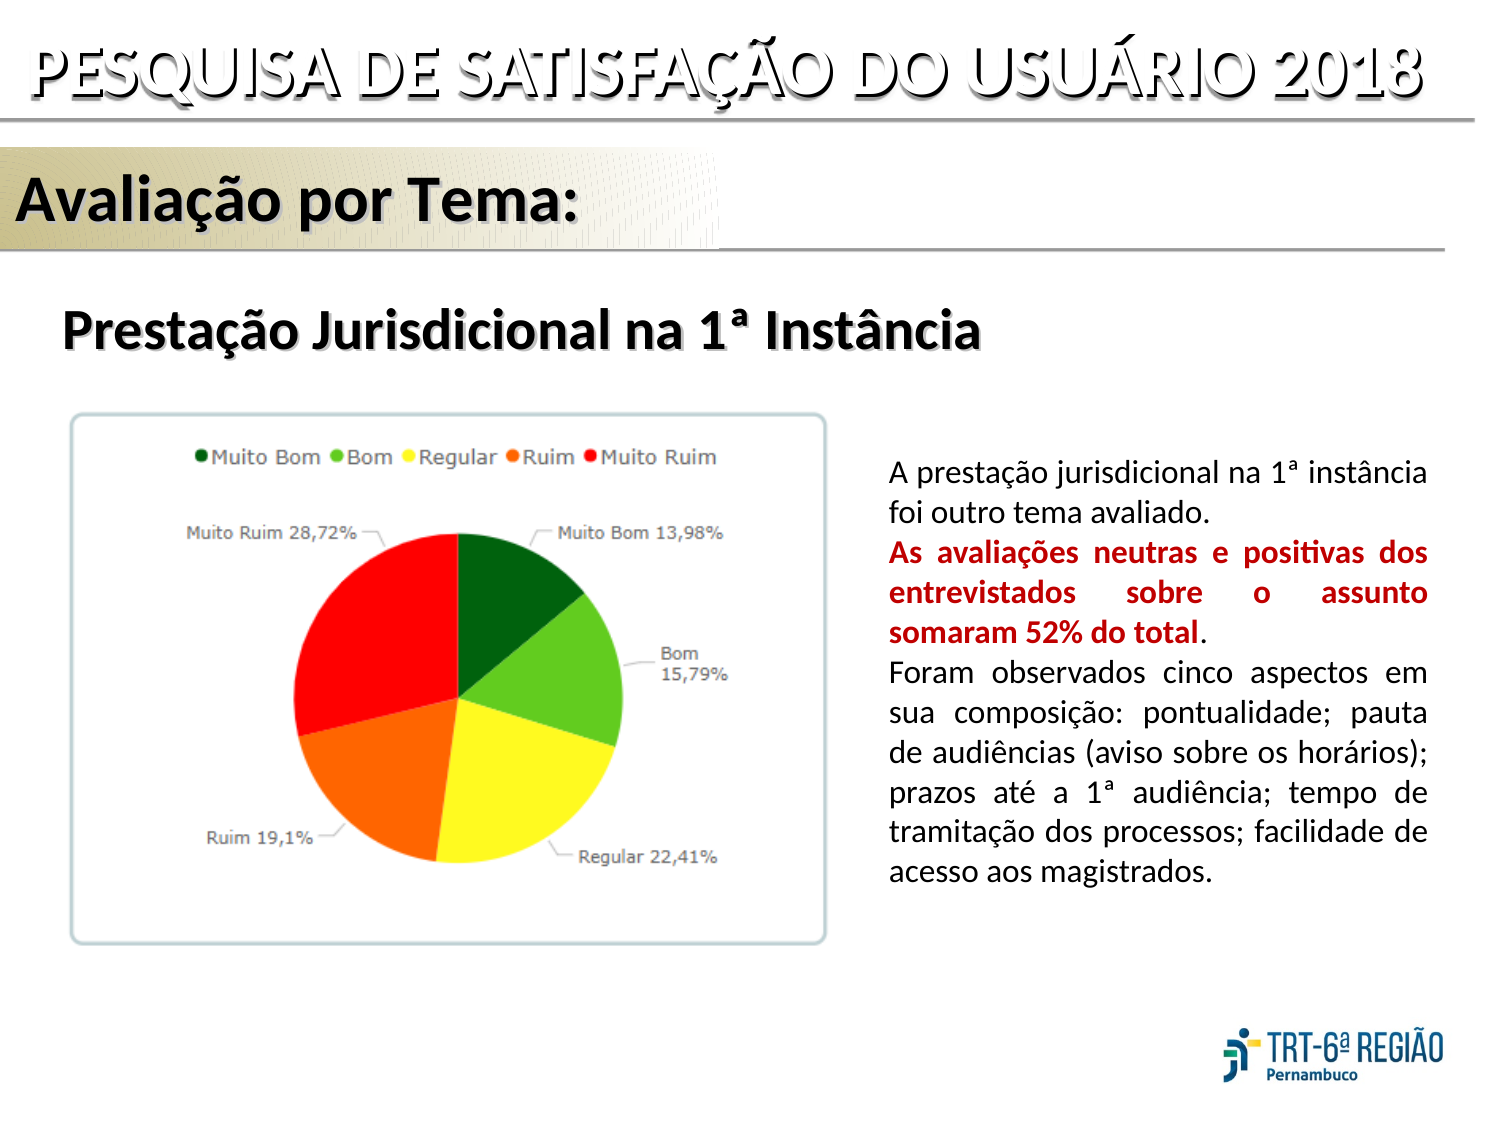

PESQUISA DE SATISFAÇÃO DO USUÁRIO 2018
Avaliação por Tema:
Prestação Jurisdicional na 1ª Instância
A prestação jurisdicional na 1ª instância foi outro tema avaliado.
As avaliações neutras e positivas dos entrevistados sobre o assunto somaram 52% do total.
Foram observados cinco aspectos em sua composição: pontualidade; pauta de audiências (aviso sobre os horários); prazos até a 1ª audiência; tempo de tramitação dos processos; facilidade de acesso aos magistrados.